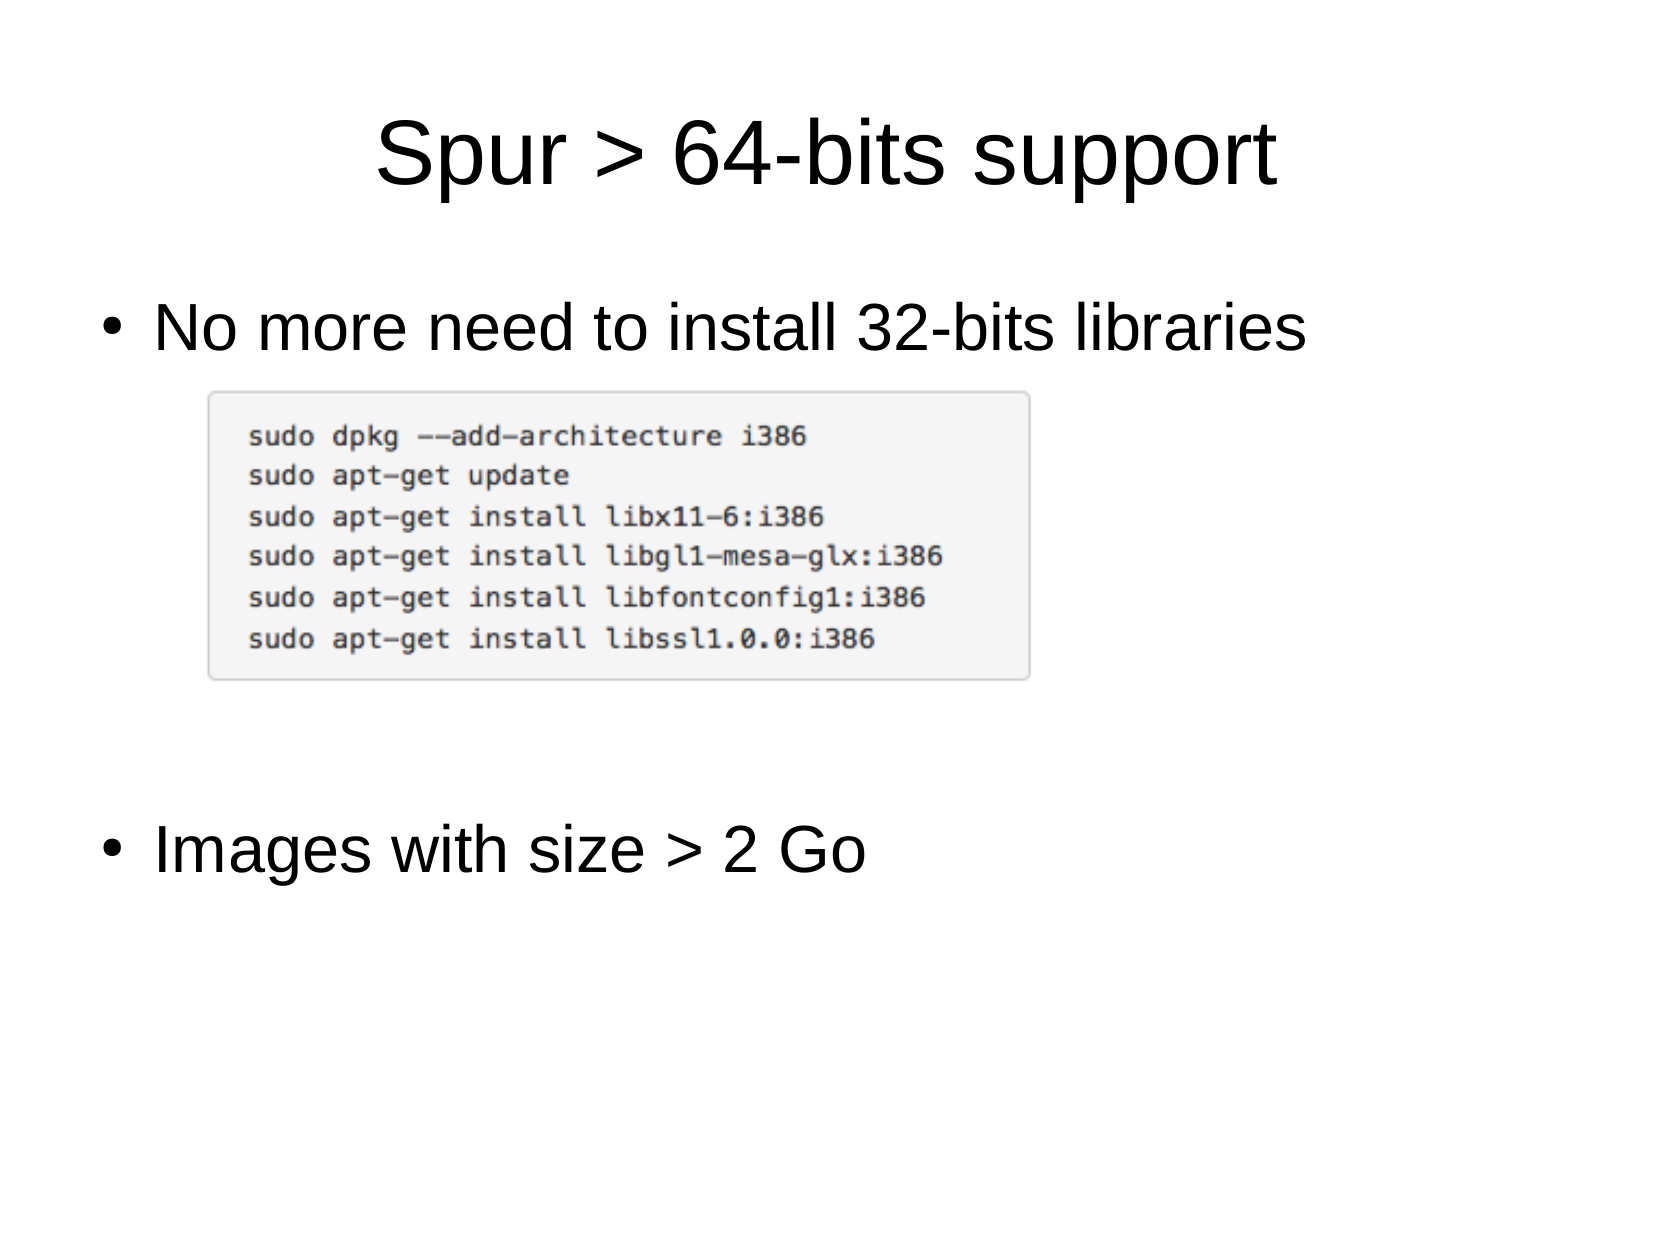

# Spur > 64-bits support
No more need to install 32-bits libraries
Im	ages with size > 2 Go